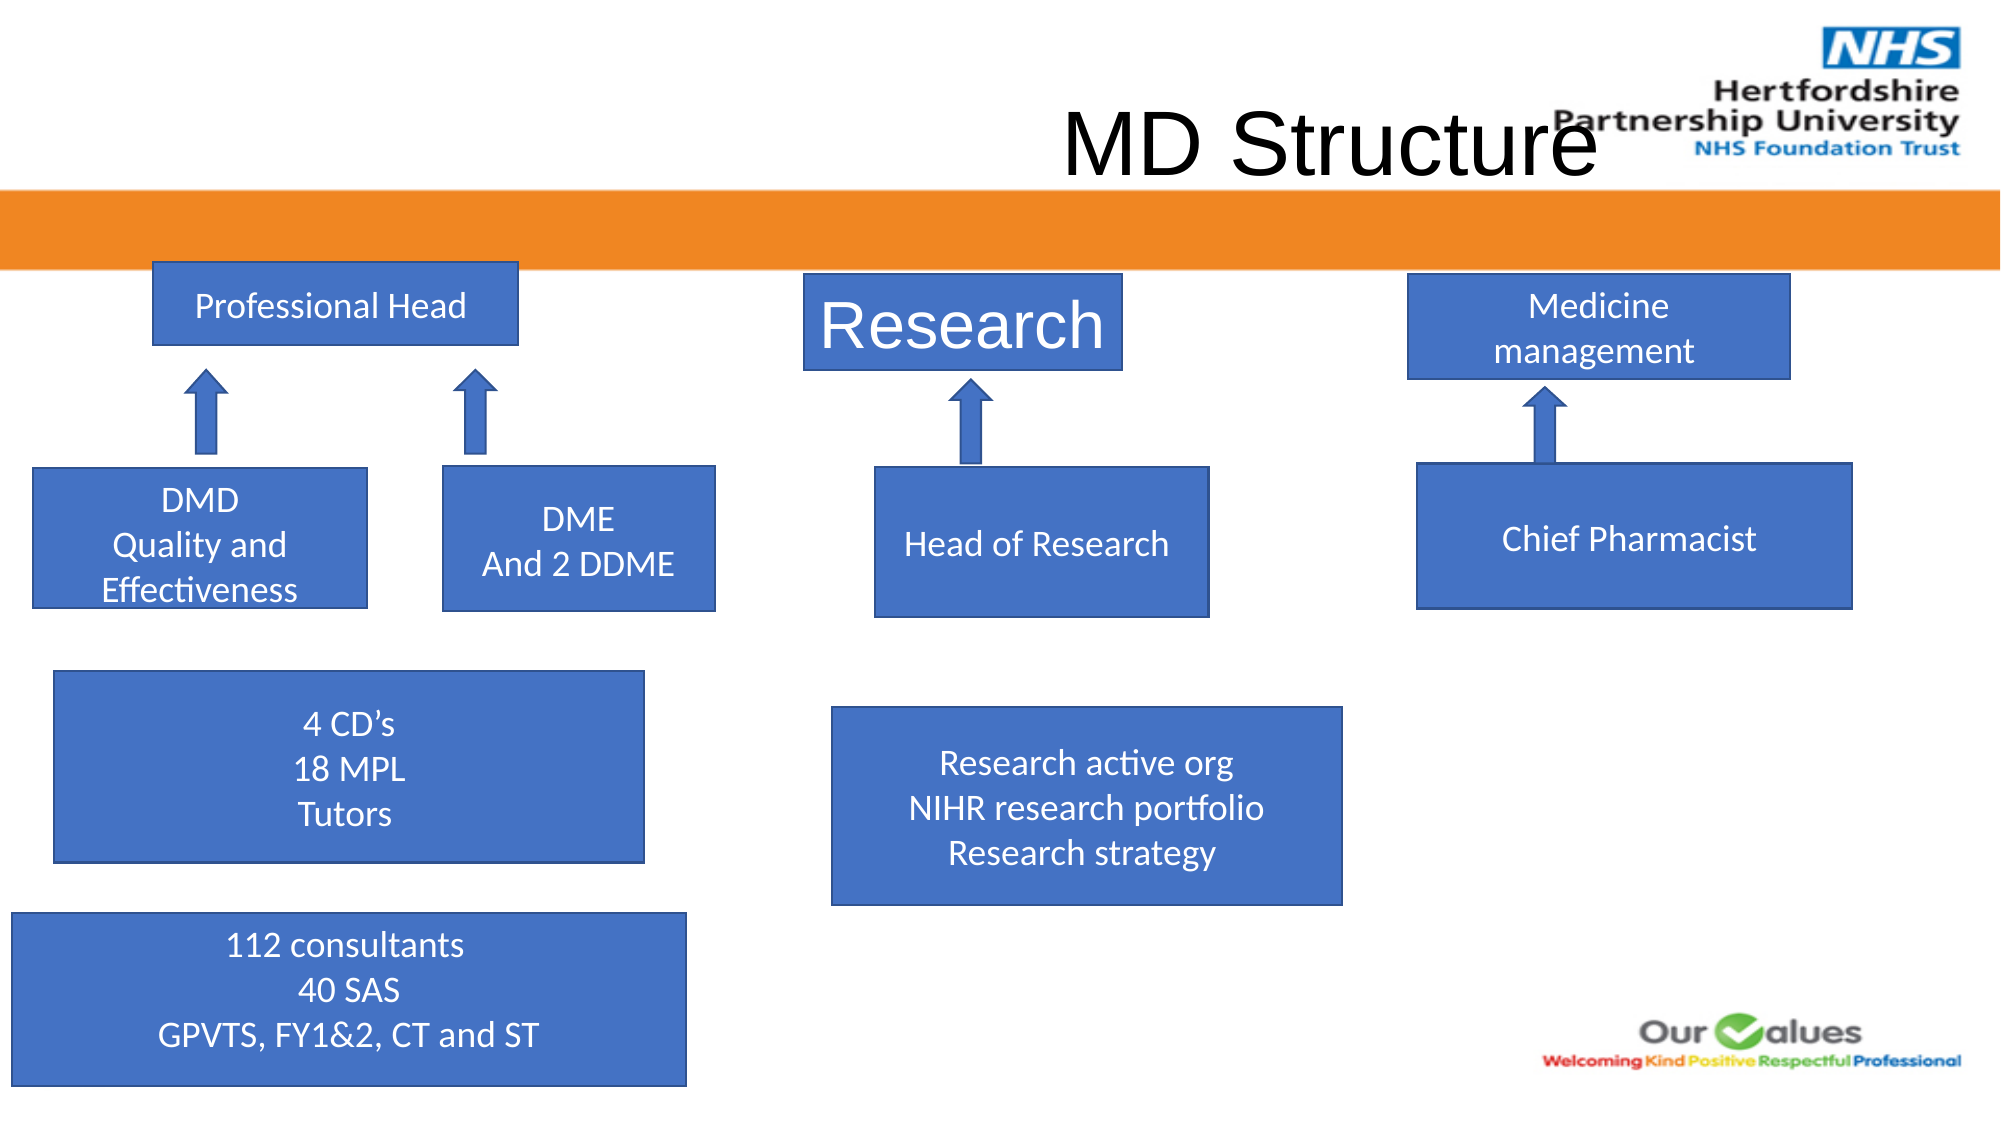

# MD Structure
Professional Head
Research
Medicine management
Chief Pharmacist
DME
And 2 DDME
Head of Research
DMD
Quality and Effectiveness
4 CD’s
18 MPL
Tutors
Research active org
NIHR research portfolio
Research strategy
112 consultants
40 SAS
GPVTS, FY1&2, CT and ST